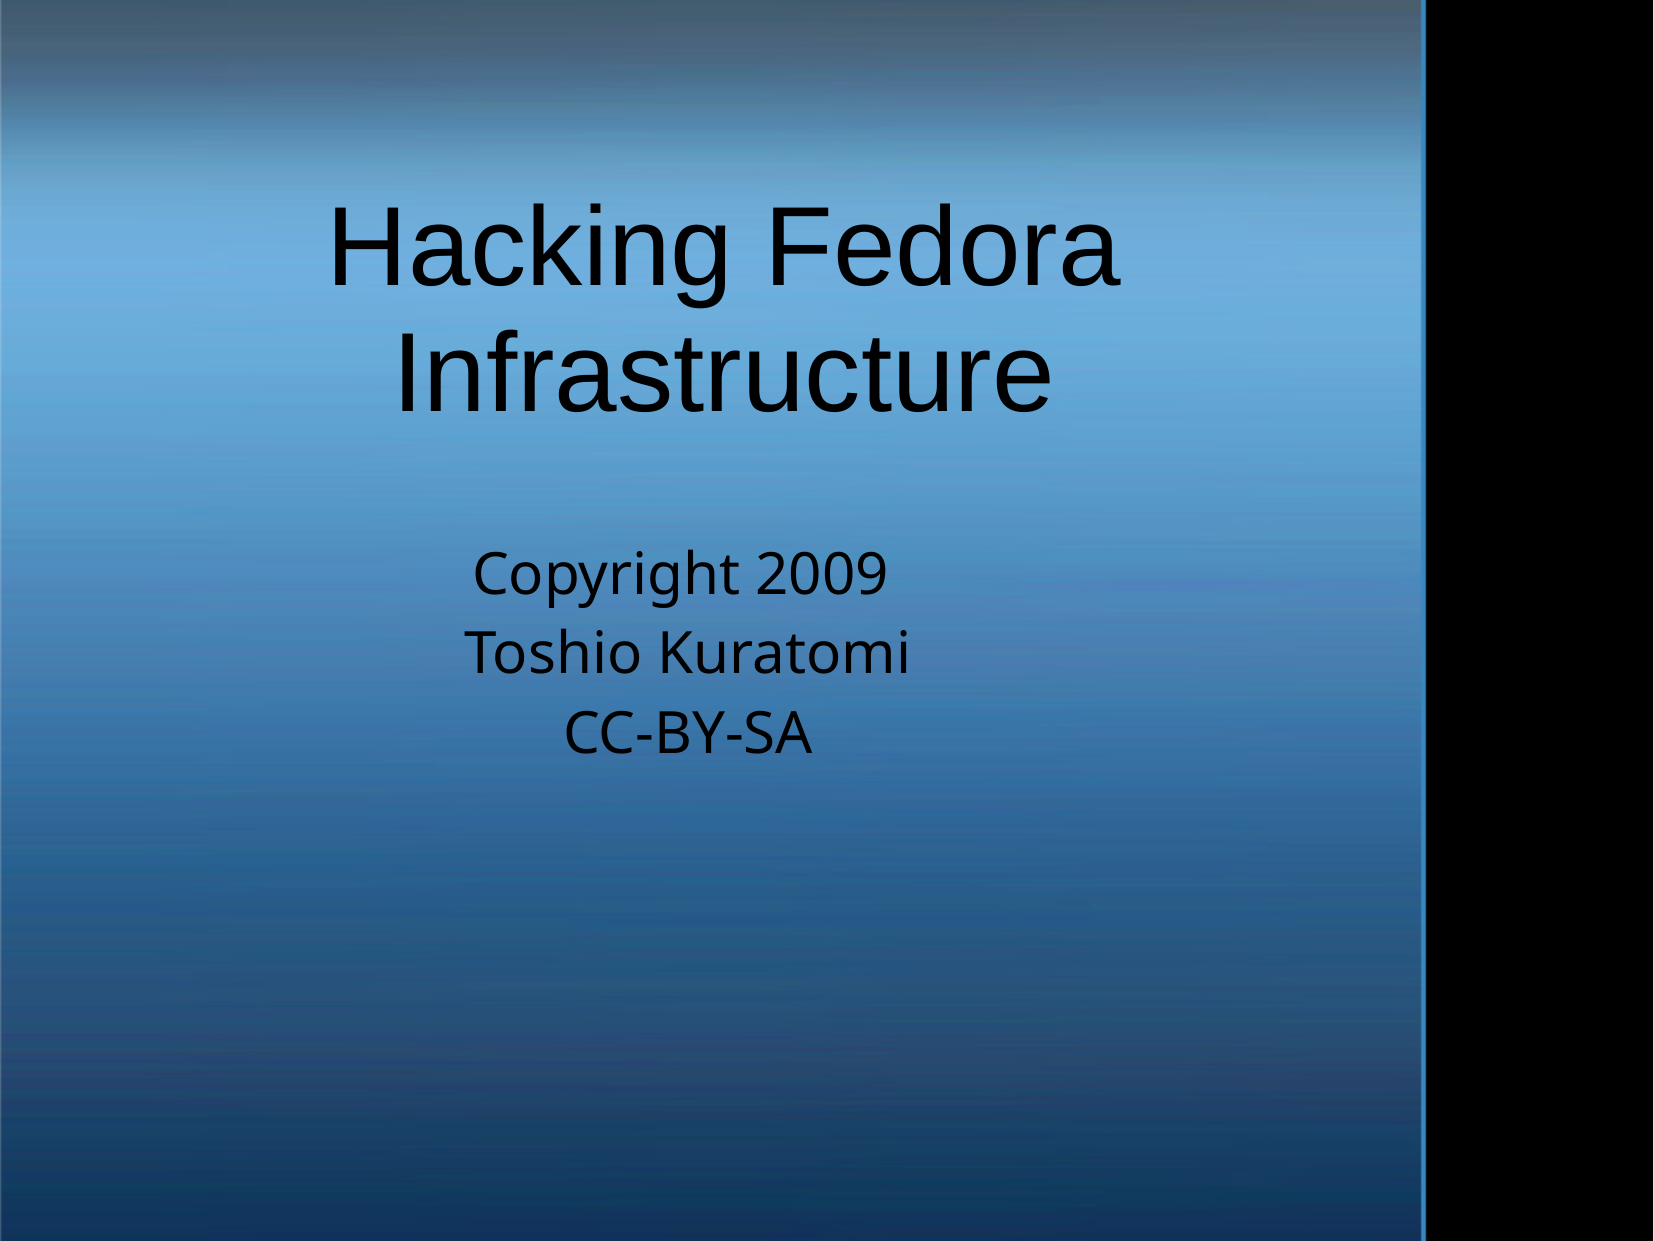

# Hacking Fedora Infrastructure
Copyright 2009
Toshio Kuratomi
CC-BY-SA